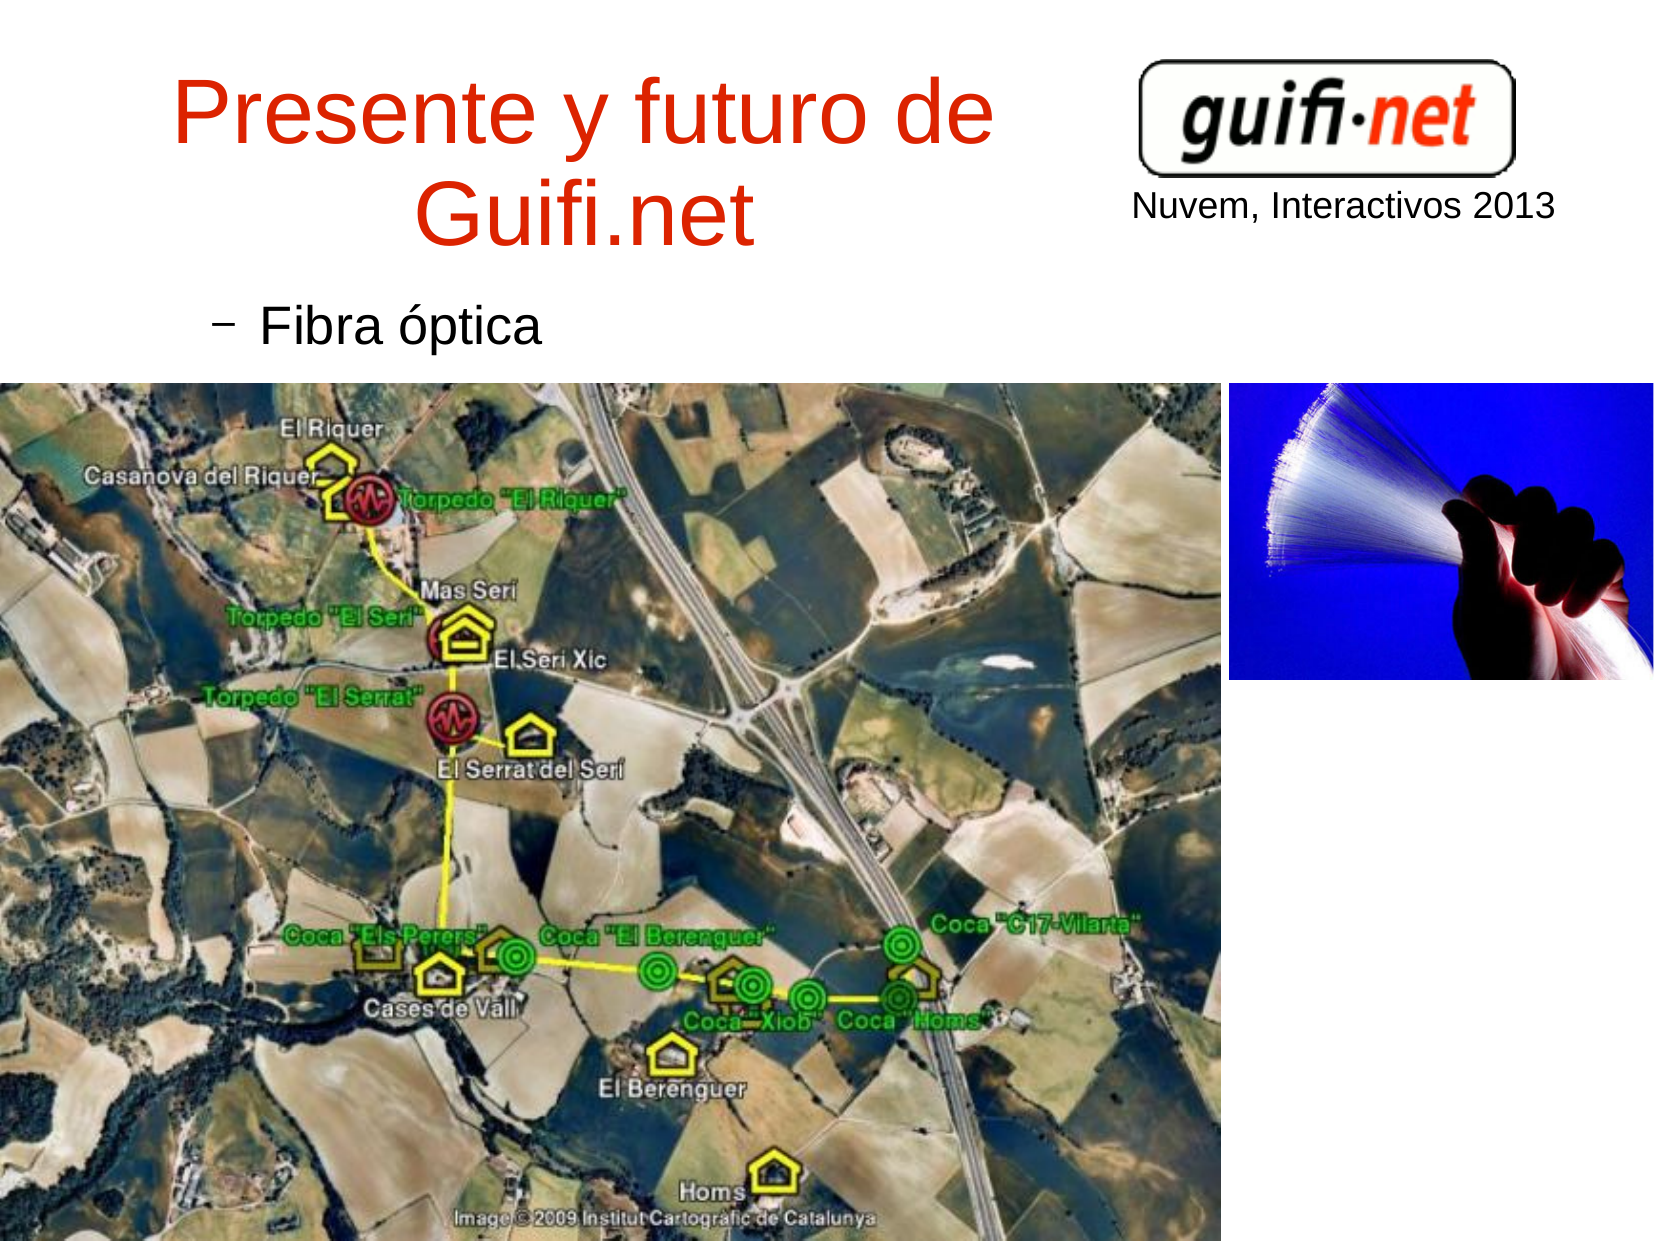

# Presente y futuro de Guifi.net
Nuvem, Interactivos 2013
Fibra óptica